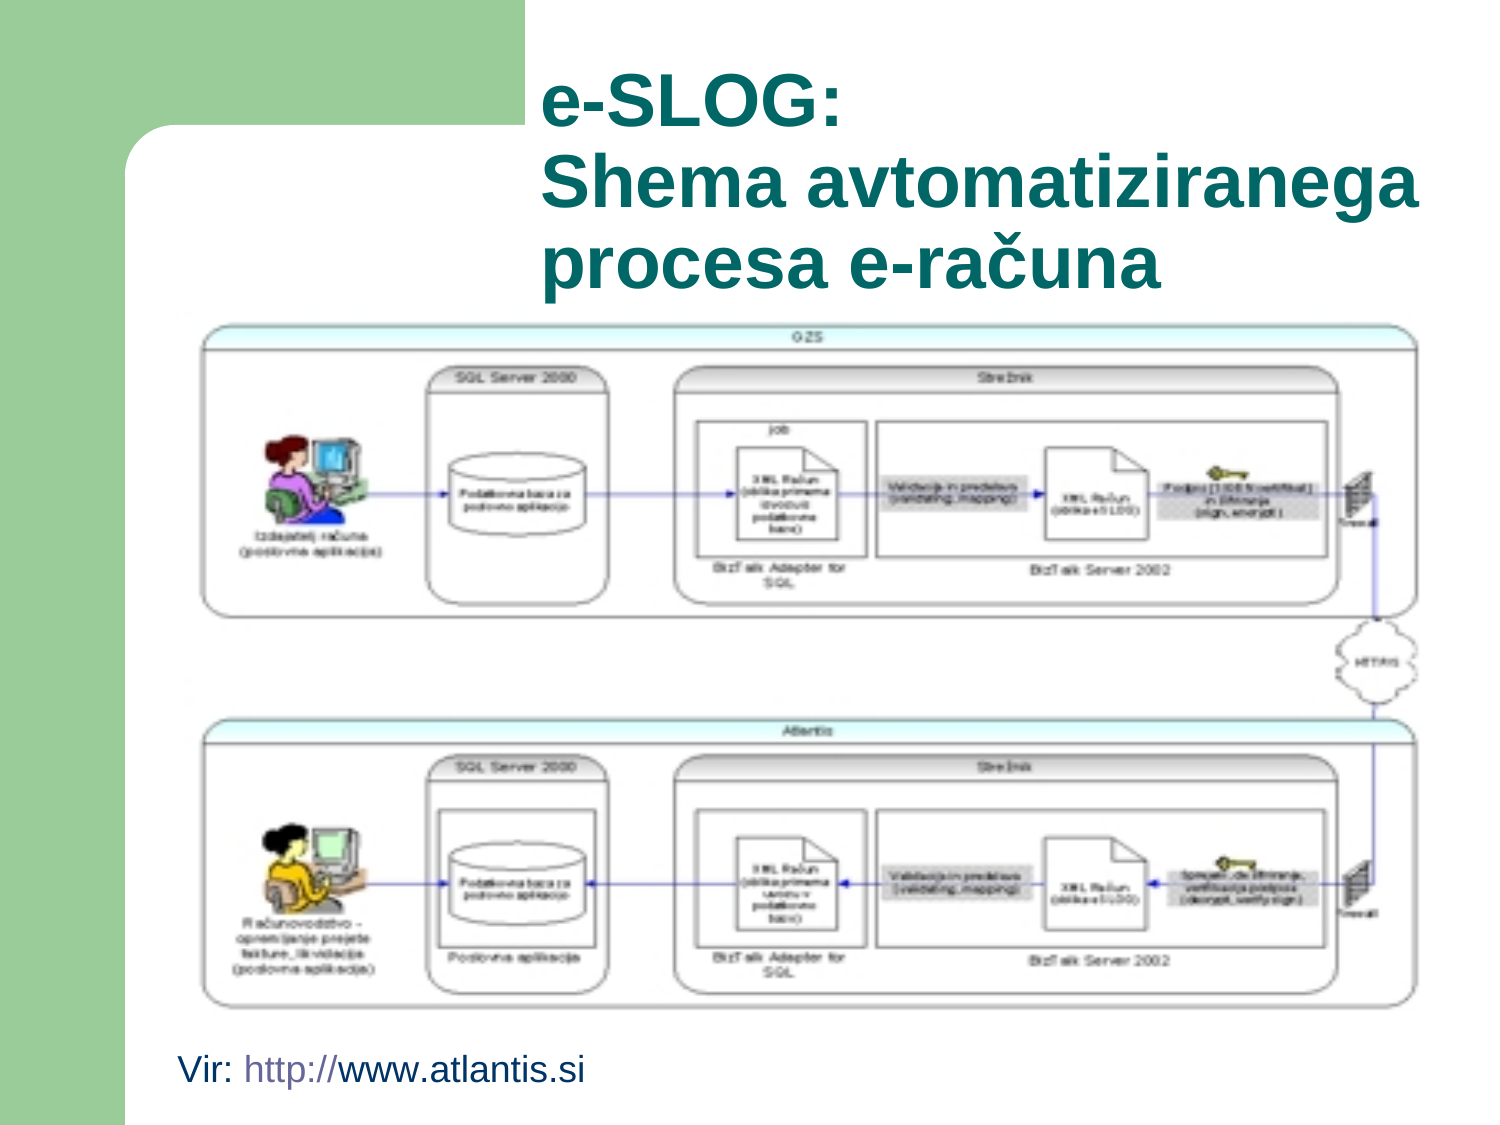

# e-SLOG: Shema avtomatiziranega procesa e-računa
Vir: http://www.atlantis.si